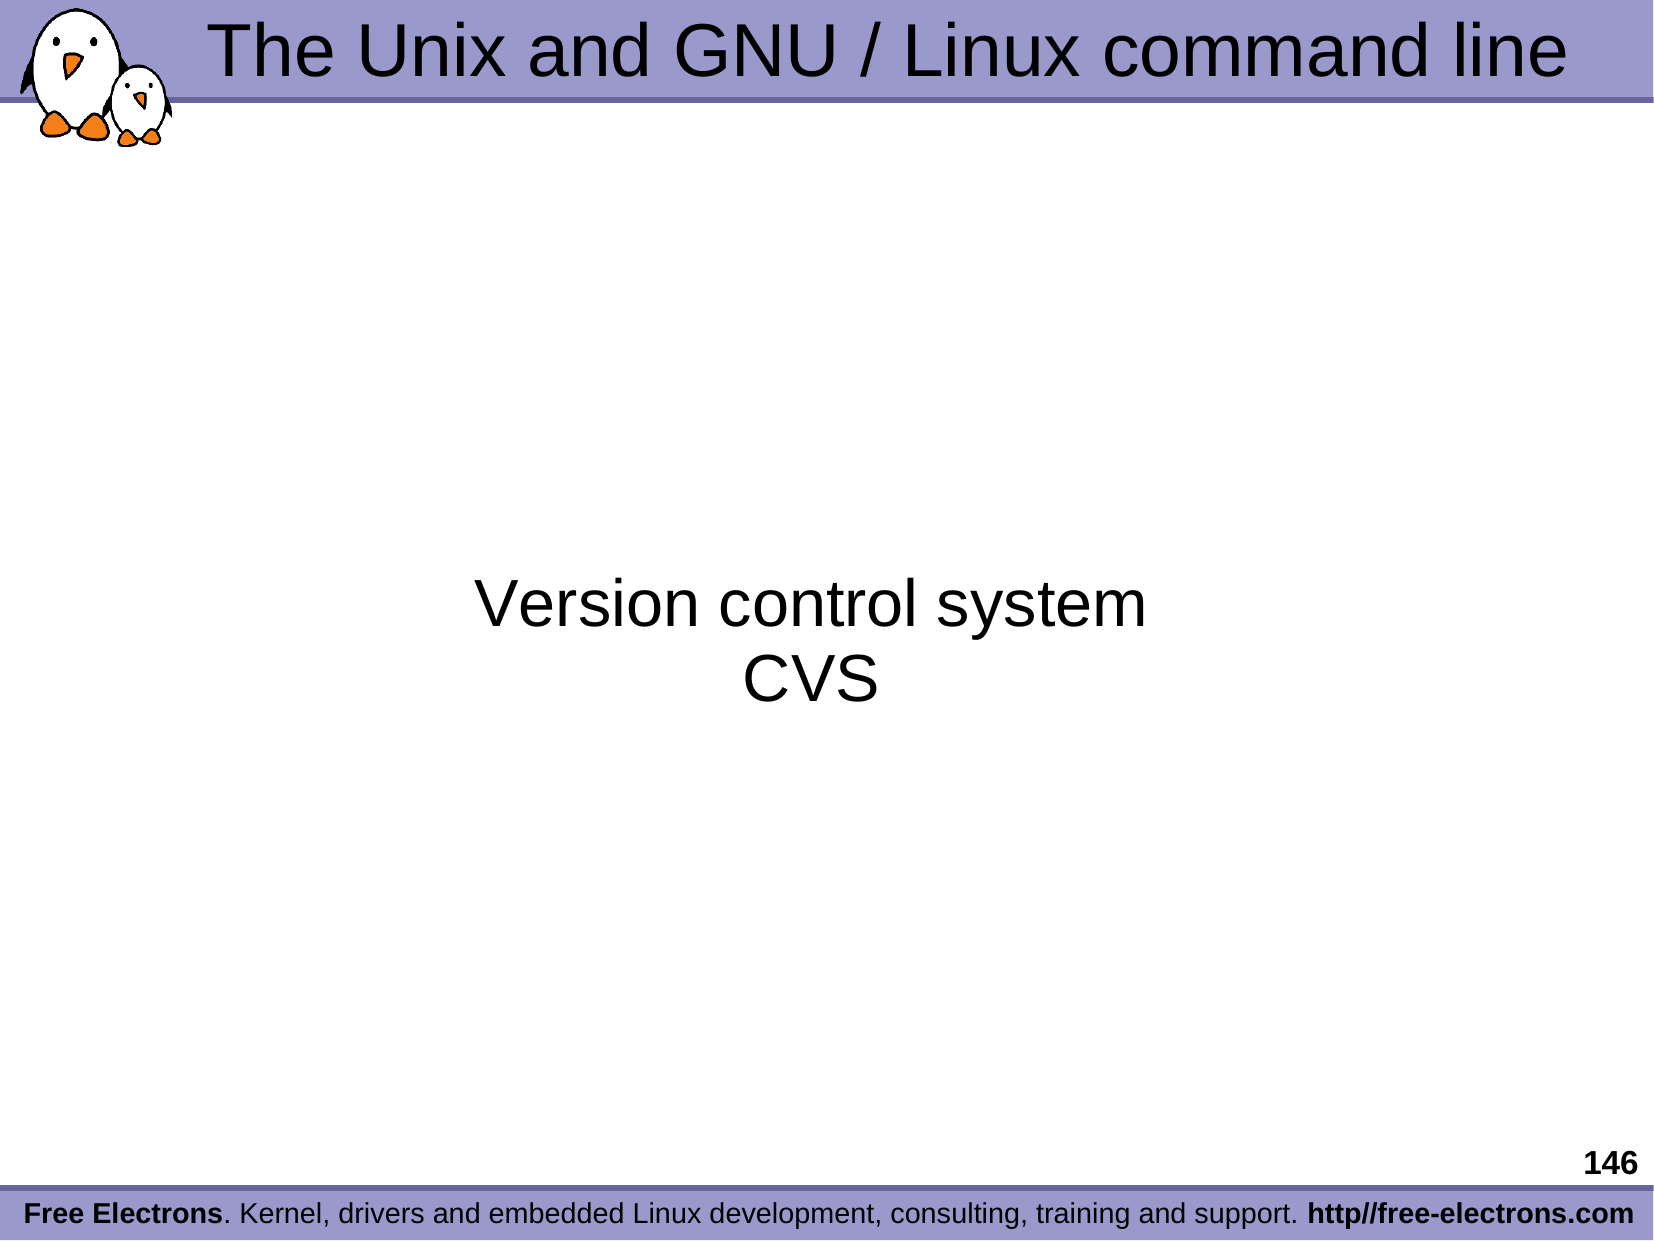

# The Unix and GNU / Linux command line
Version control system
CVS